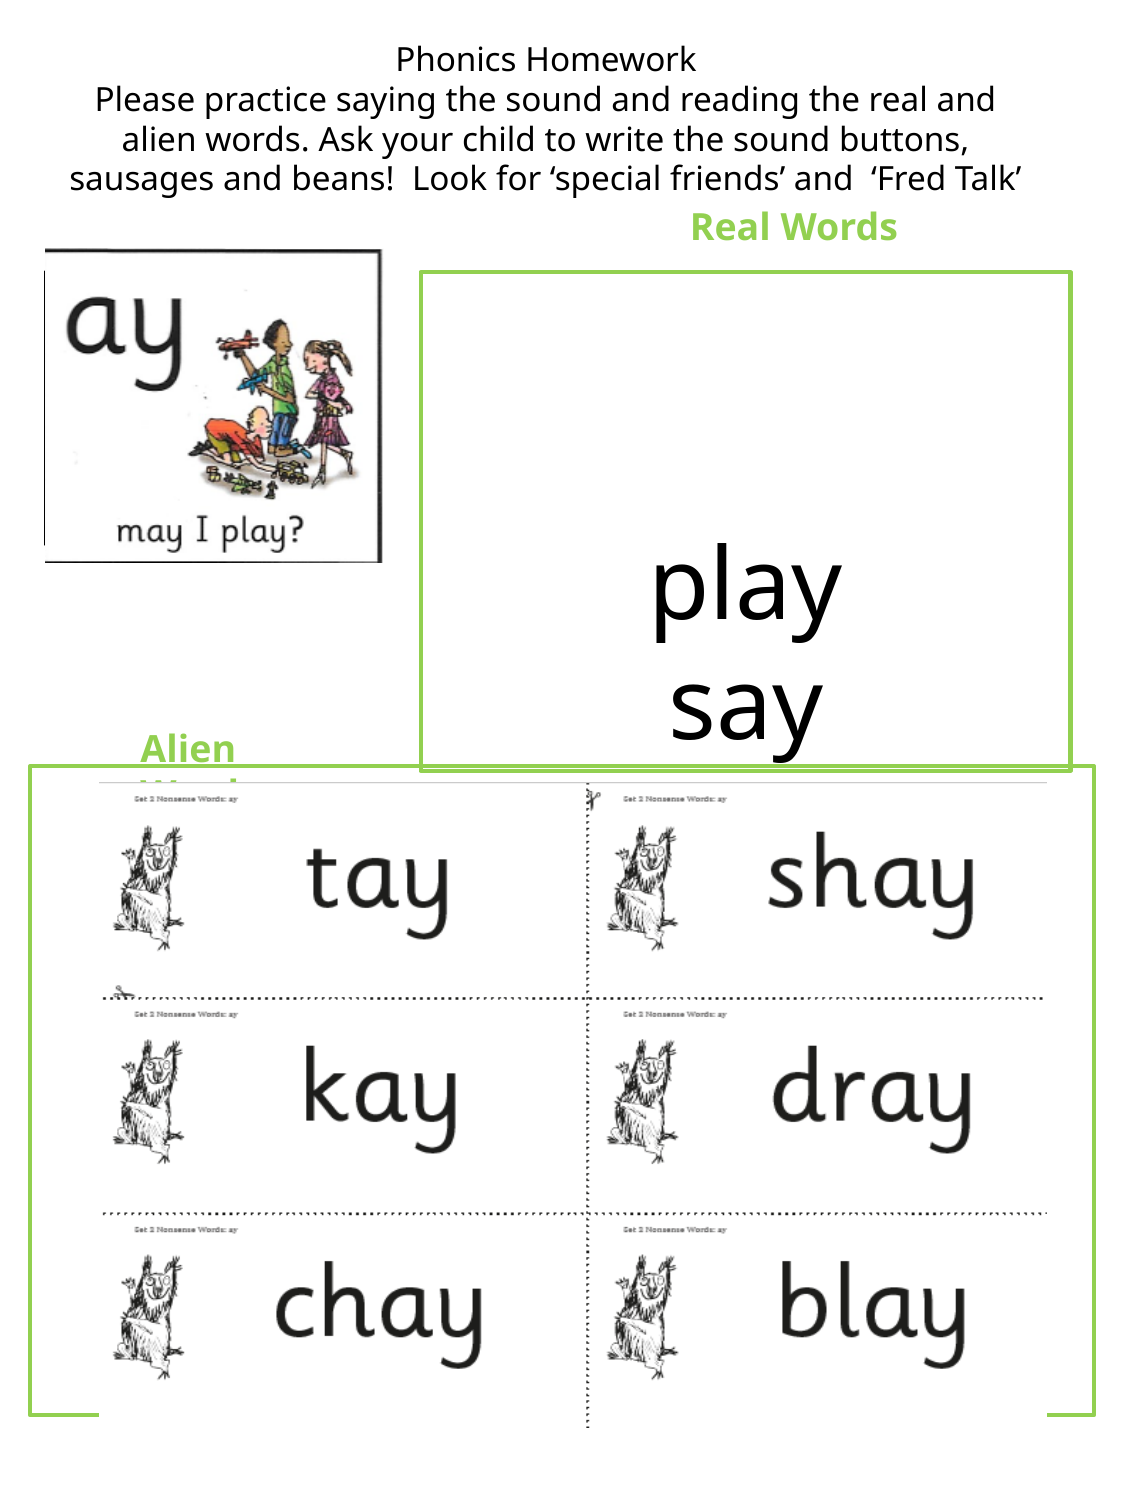

Phonics Homework
Please practice saying the sound and reading the real and alien words. Ask your child to write the sound buttons, sausages and beans! Look for ‘special friends’ and ‘Fred Talk’
Real Words
play
say
may
day
Alien Words